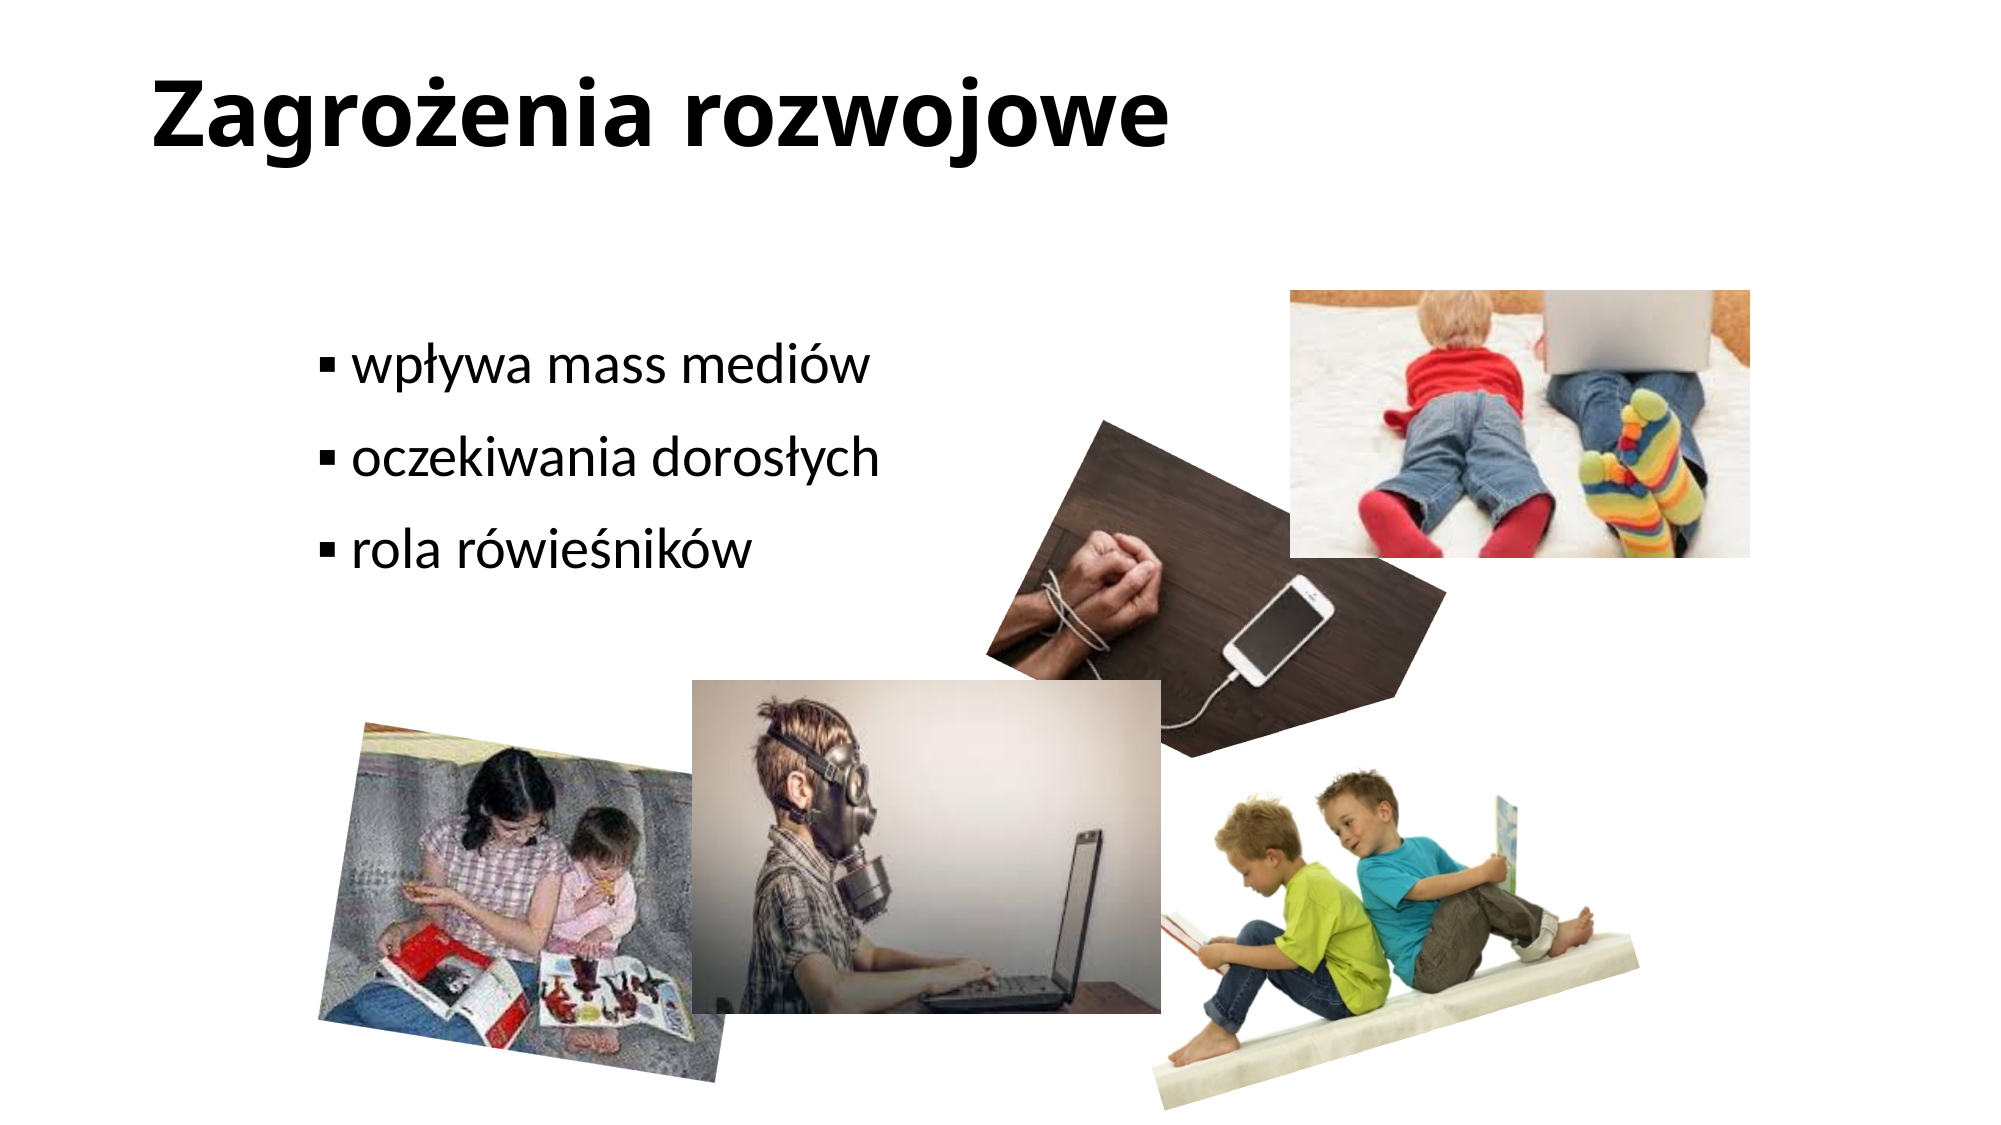

# Zagrożenia rozwojowe
▪ wpływa mass mediów
▪ oczekiwania dorosłych
▪ rola rówieśników